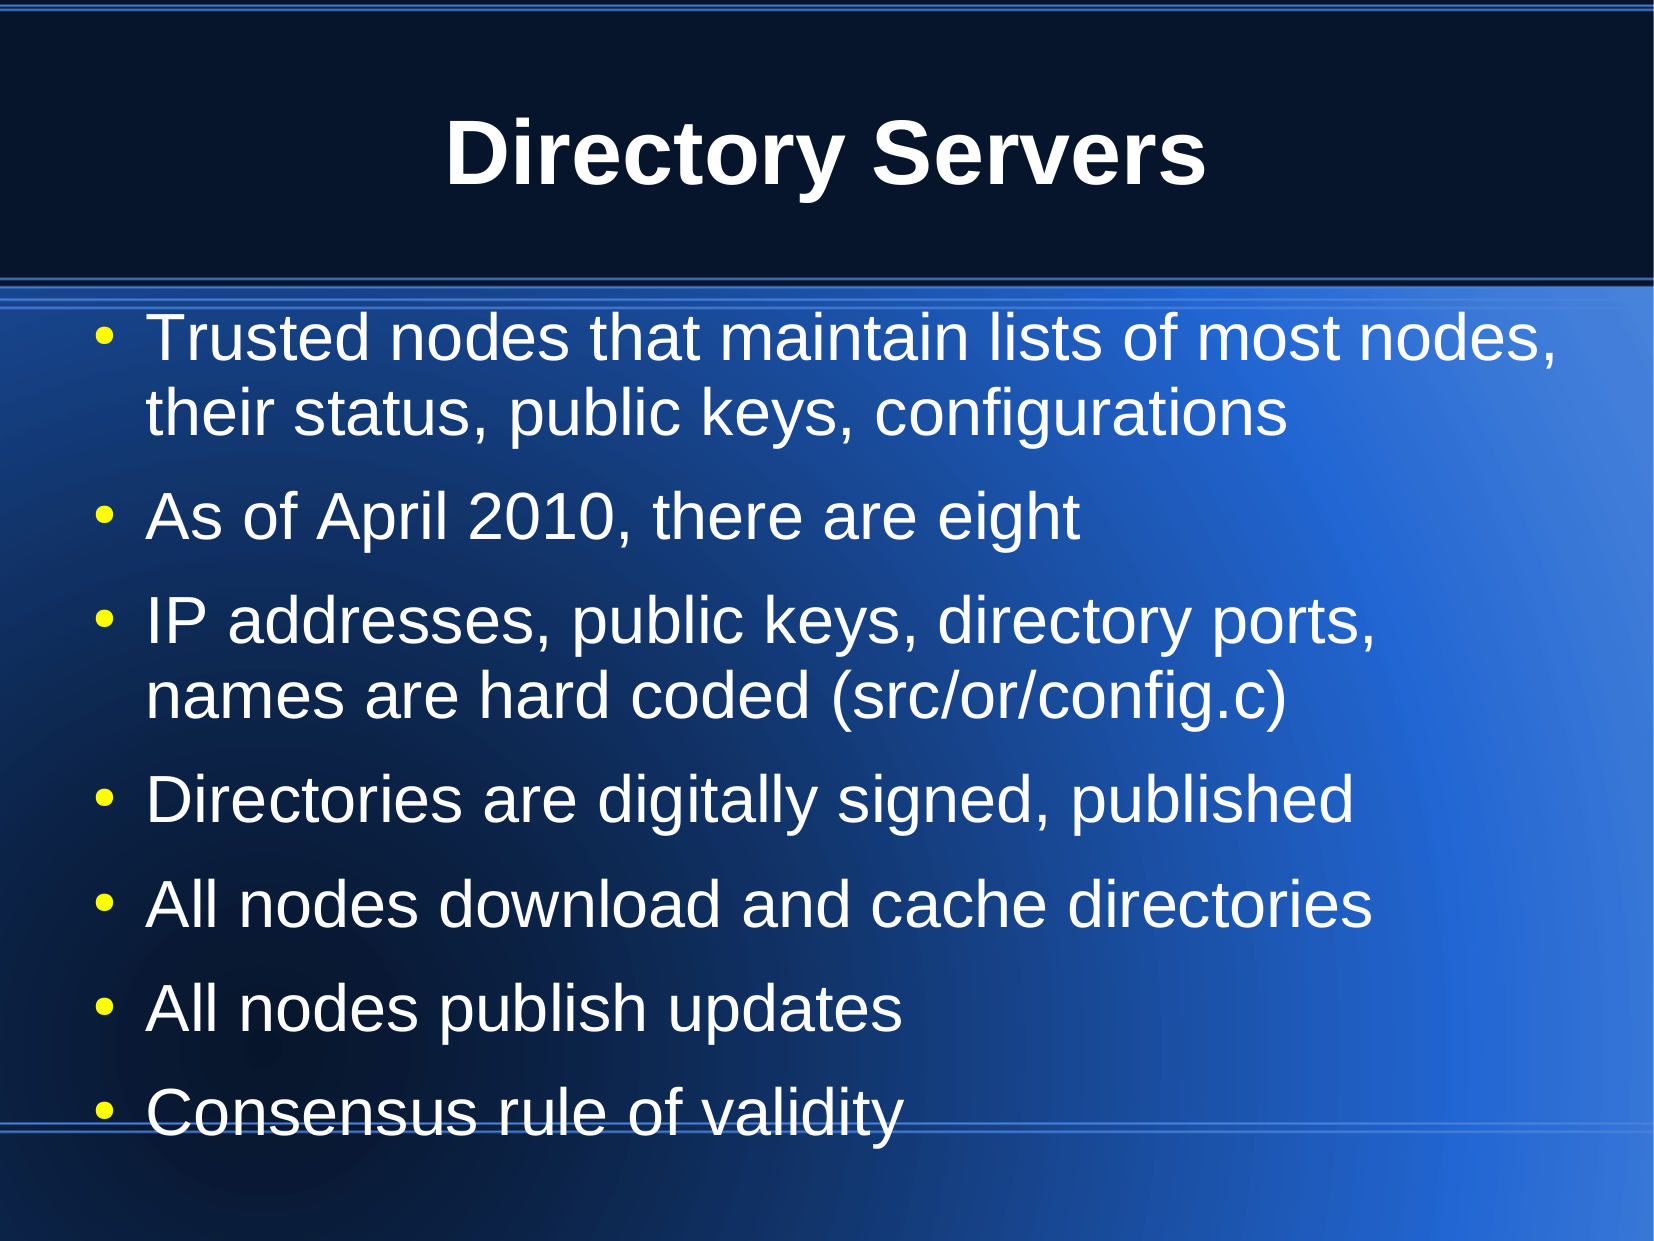

# Directory Servers
Trusted nodes that maintain lists of most nodes, their status, public keys, configurations
As of April 2010, there are eight
IP addresses, public keys, directory ports, names are hard coded (src/or/config.c)
Directories are digitally signed, published
All nodes download and cache directories
All nodes publish updates
Consensus rule of validity